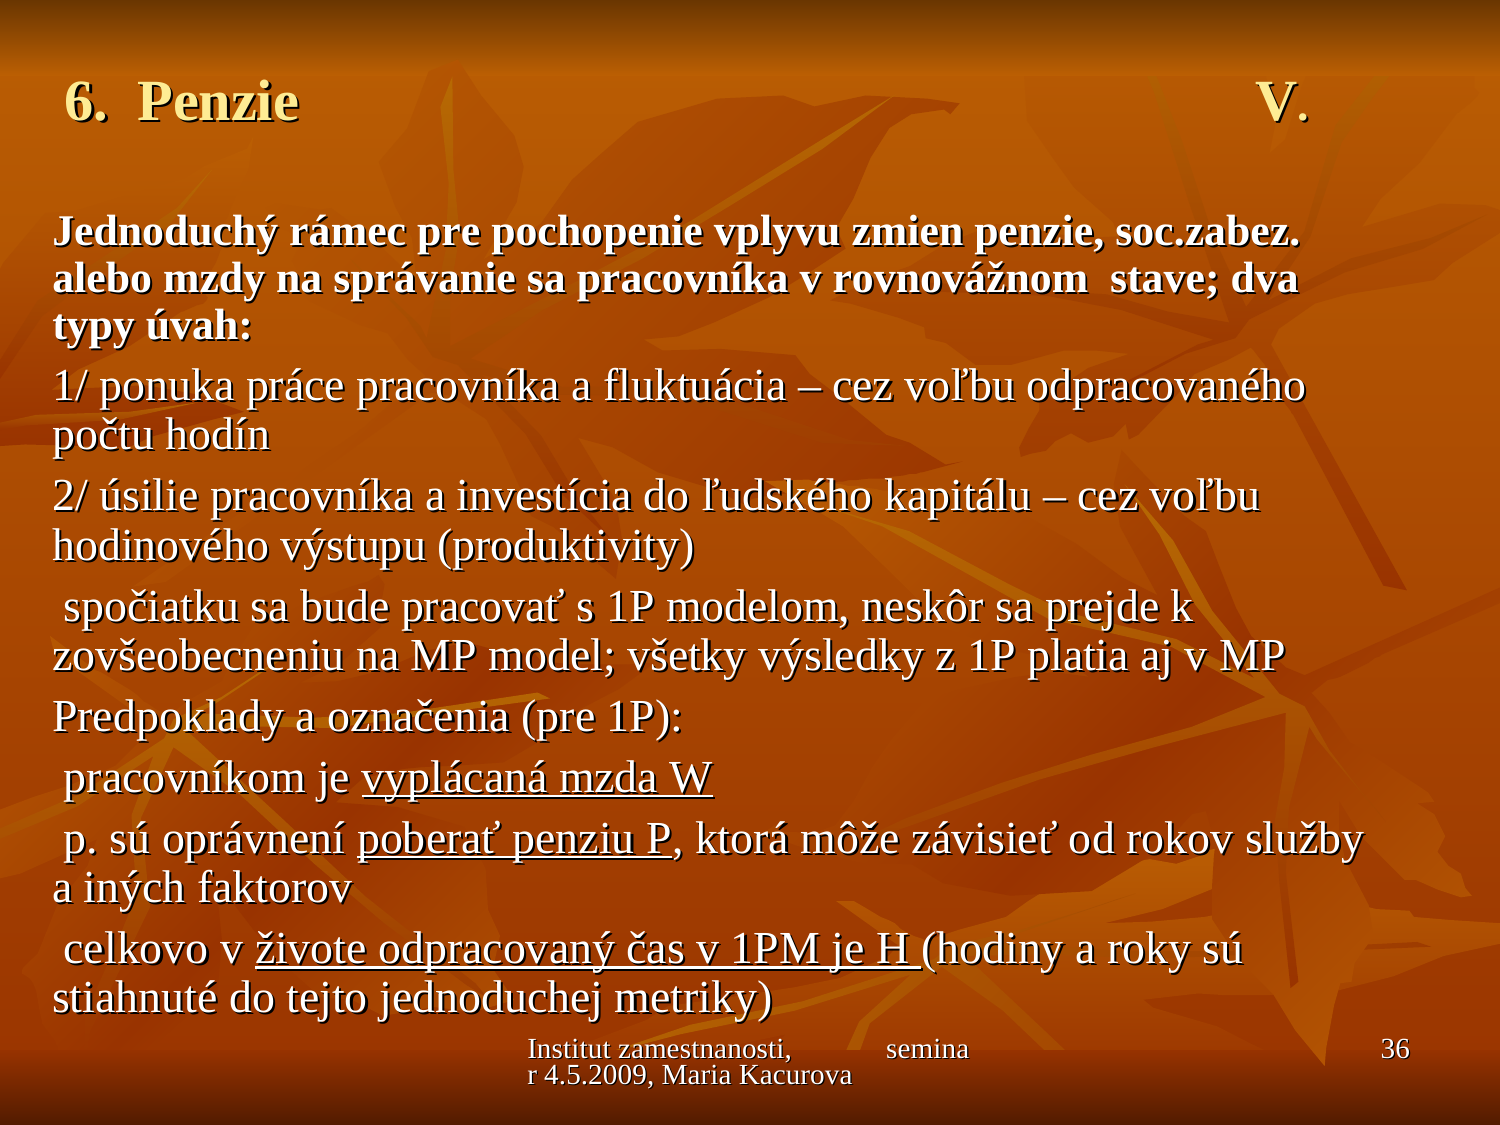

# 6. Penzie V.
Jednoduchý rámec pre pochopenie vplyvu zmien penzie, soc.zabez. alebo mzdy na správanie sa pracovníka v rovnovážnom stave; dva typy úvah:
1/ ponuka práce pracovníka a fluktuácia – cez voľbu odpracovaného počtu hodín
2/ úsilie pracovníka a investícia do ľudského kapitálu – cez voľbu hodinového výstupu (produktivity)
 spočiatku sa bude pracovať s 1P modelom, neskôr sa prejde k zovšeobecneniu na MP model; všetky výsledky z 1P platia aj v MP
Predpoklady a označenia (pre 1P):
 pracovníkom je vyplácaná mzda W
 p. sú oprávnení poberať penziu P, ktorá môže závisieť od rokov služby a iných faktorov
 celkovo v živote odpracovaný čas v 1PM je H (hodiny a roky sú stiahnuté do tejto jednoduchej metriky)
Institut zamestnanosti, seminar 4.5.2009, Maria Kacurova
36